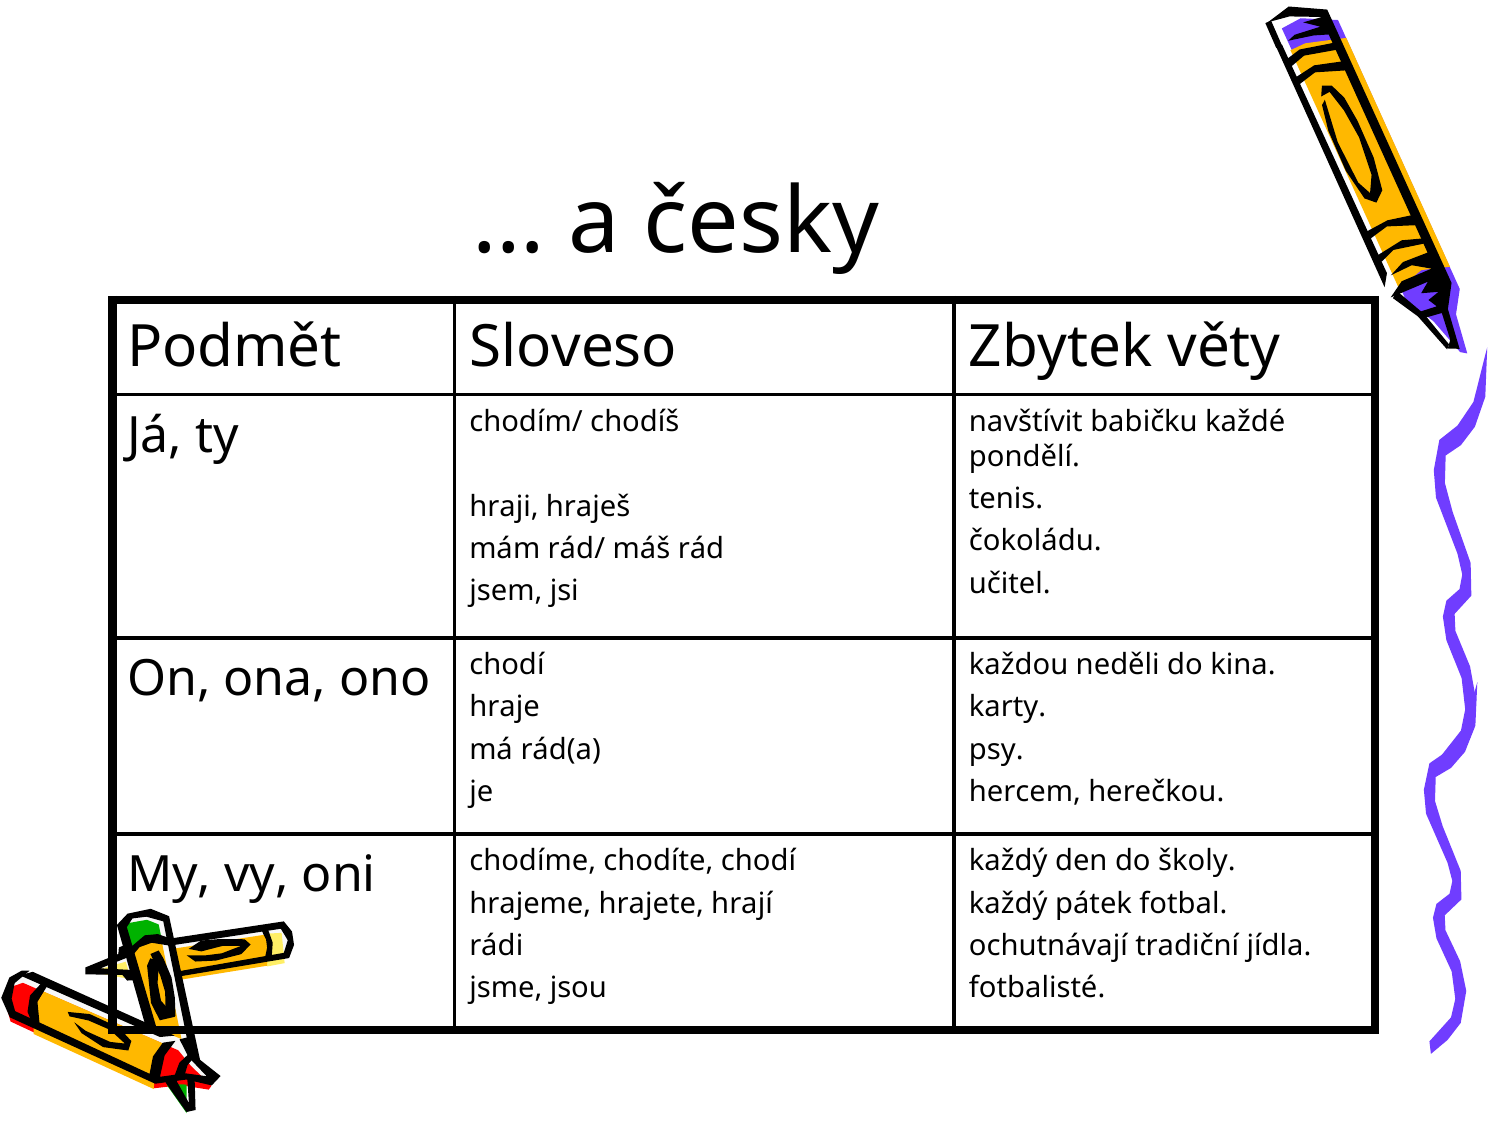

# … a česky
| Podmět | Sloveso | Zbytek věty |
| --- | --- | --- |
| Já, ty | chodím/ chodíš hraji, hraješ mám rád/ máš rád jsem, jsi | navštívit babičku každé pondělí. tenis. čokoládu. učitel. |
| On, ona, ono | chodí hraje má rád(a) je | každou neděli do kina. karty. psy. hercem, herečkou. |
| My, vy, oni | chodíme, chodíte, chodí hrajeme, hrajete, hrají rádi jsme, jsou | každý den do školy. každý pátek fotbal. ochutnávají tradiční jídla. fotbalisté. |